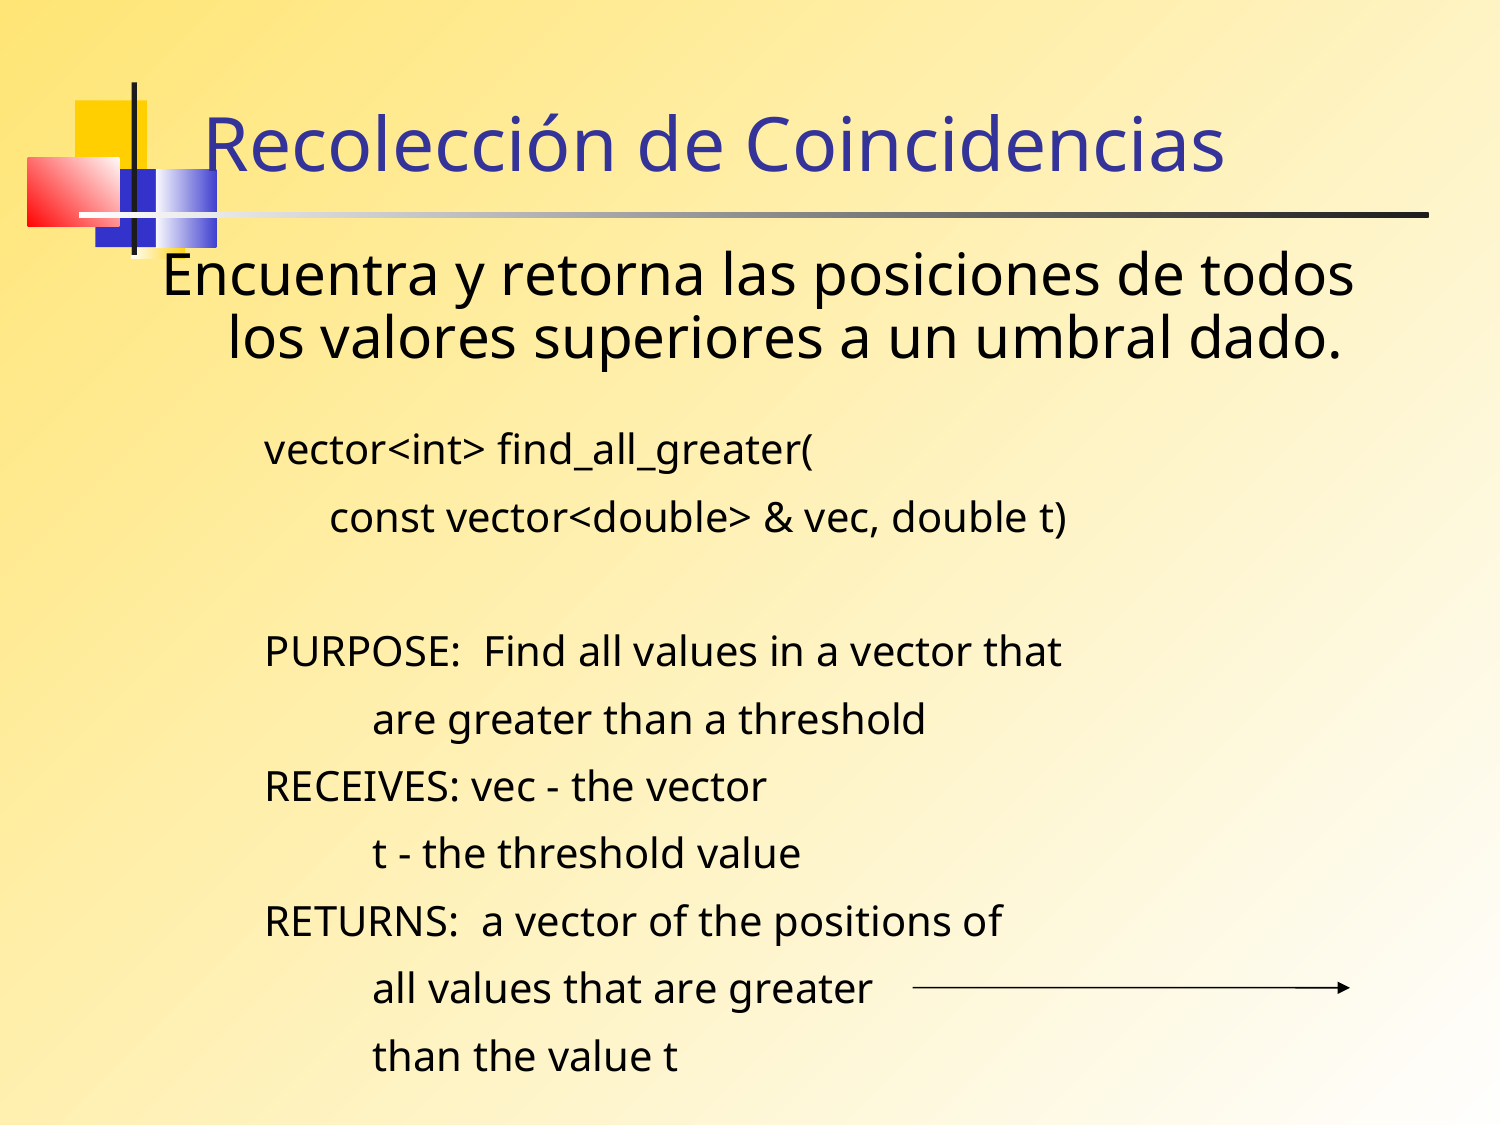

# Recolección de Coincidencias
Encuentra y retorna las posiciones de todos los valores superiores a un umbral dado.
vector<int> find_all_greater(
 const vector<double> & vec, double t)‏
PURPOSE: Find all values in a vector that
 are greater than a threshold
RECEIVES: vec - the vector
 t - the threshold value
RETURNS: a vector of the positions of
 all values that are greater
 than the value t